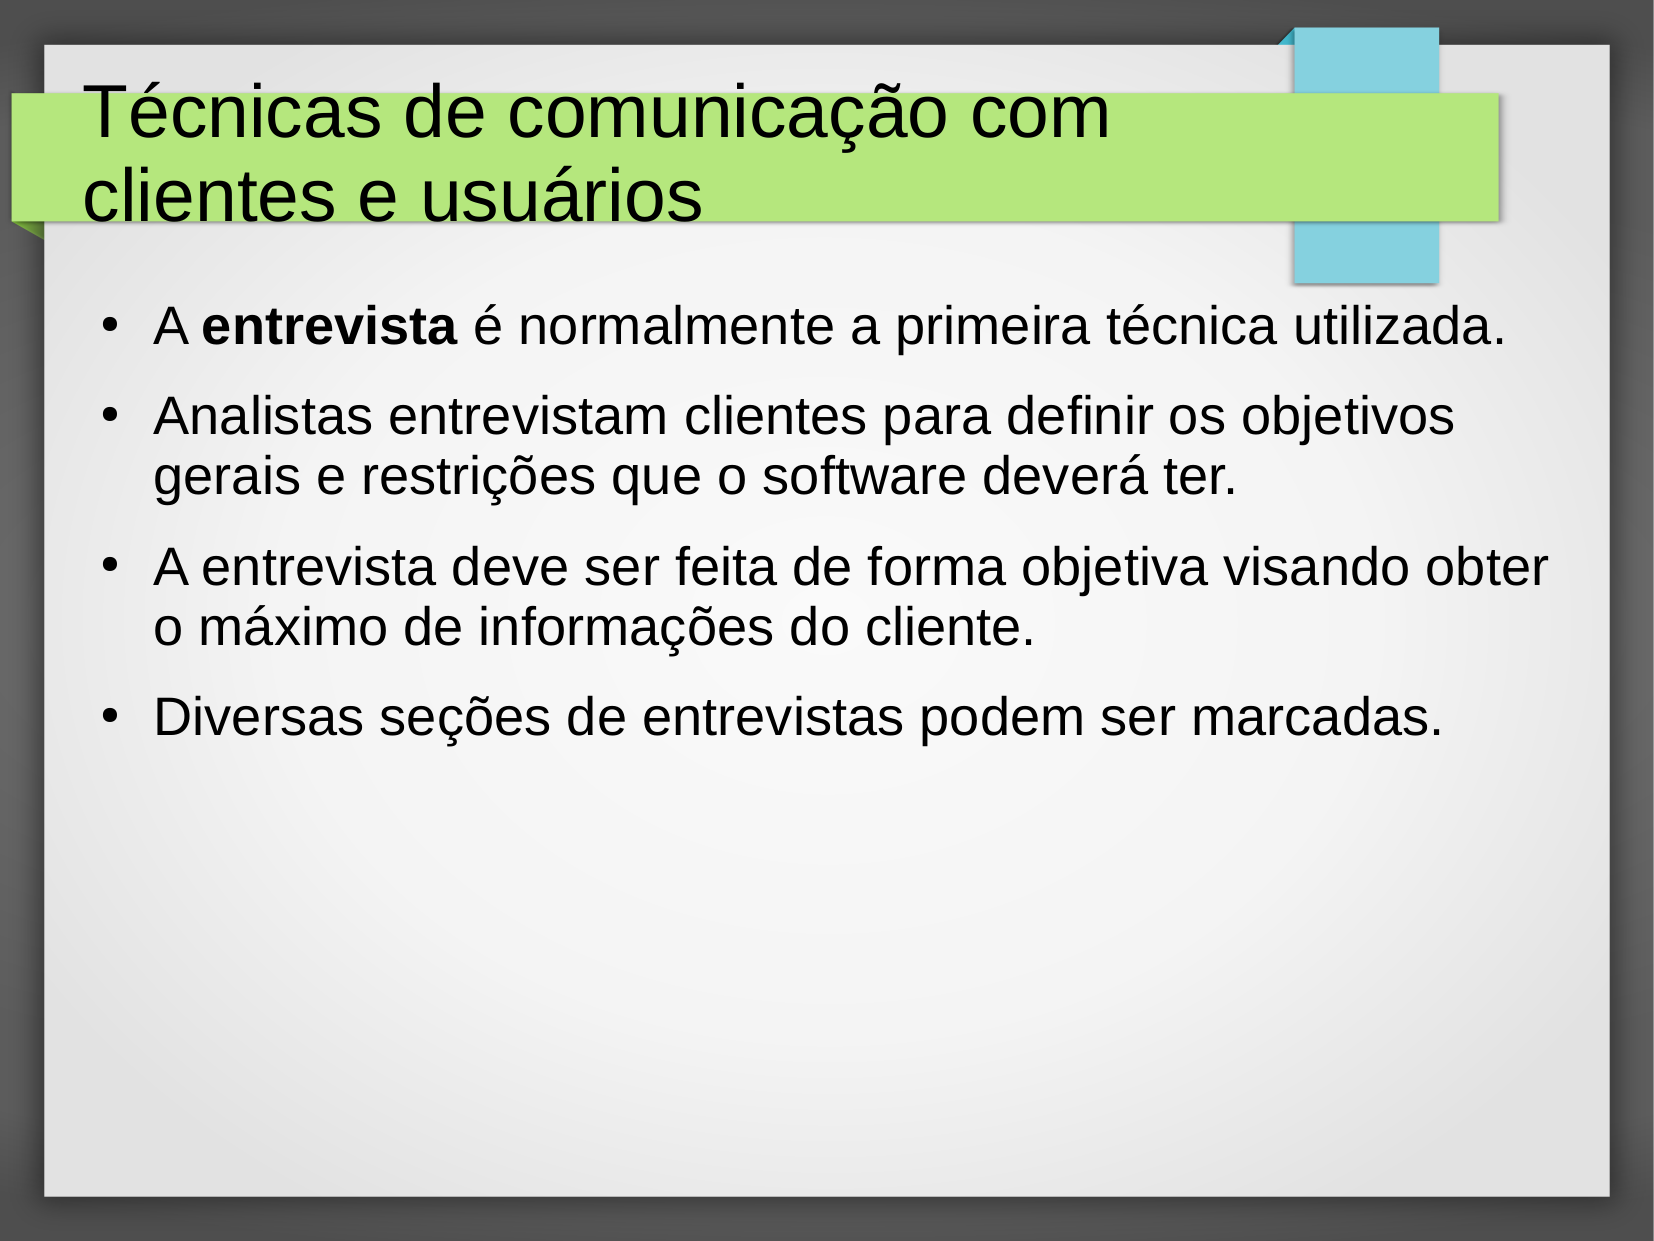

# Técnicas de comunicação com clientes e usuários
A entrevista é normalmente a primeira técnica utilizada.
Analistas entrevistam clientes para definir os objetivos gerais e restrições que o software deverá ter.
A entrevista deve ser feita de forma objetiva visando obter o máximo de informações do cliente.
Diversas seções de entrevistas podem ser marcadas.